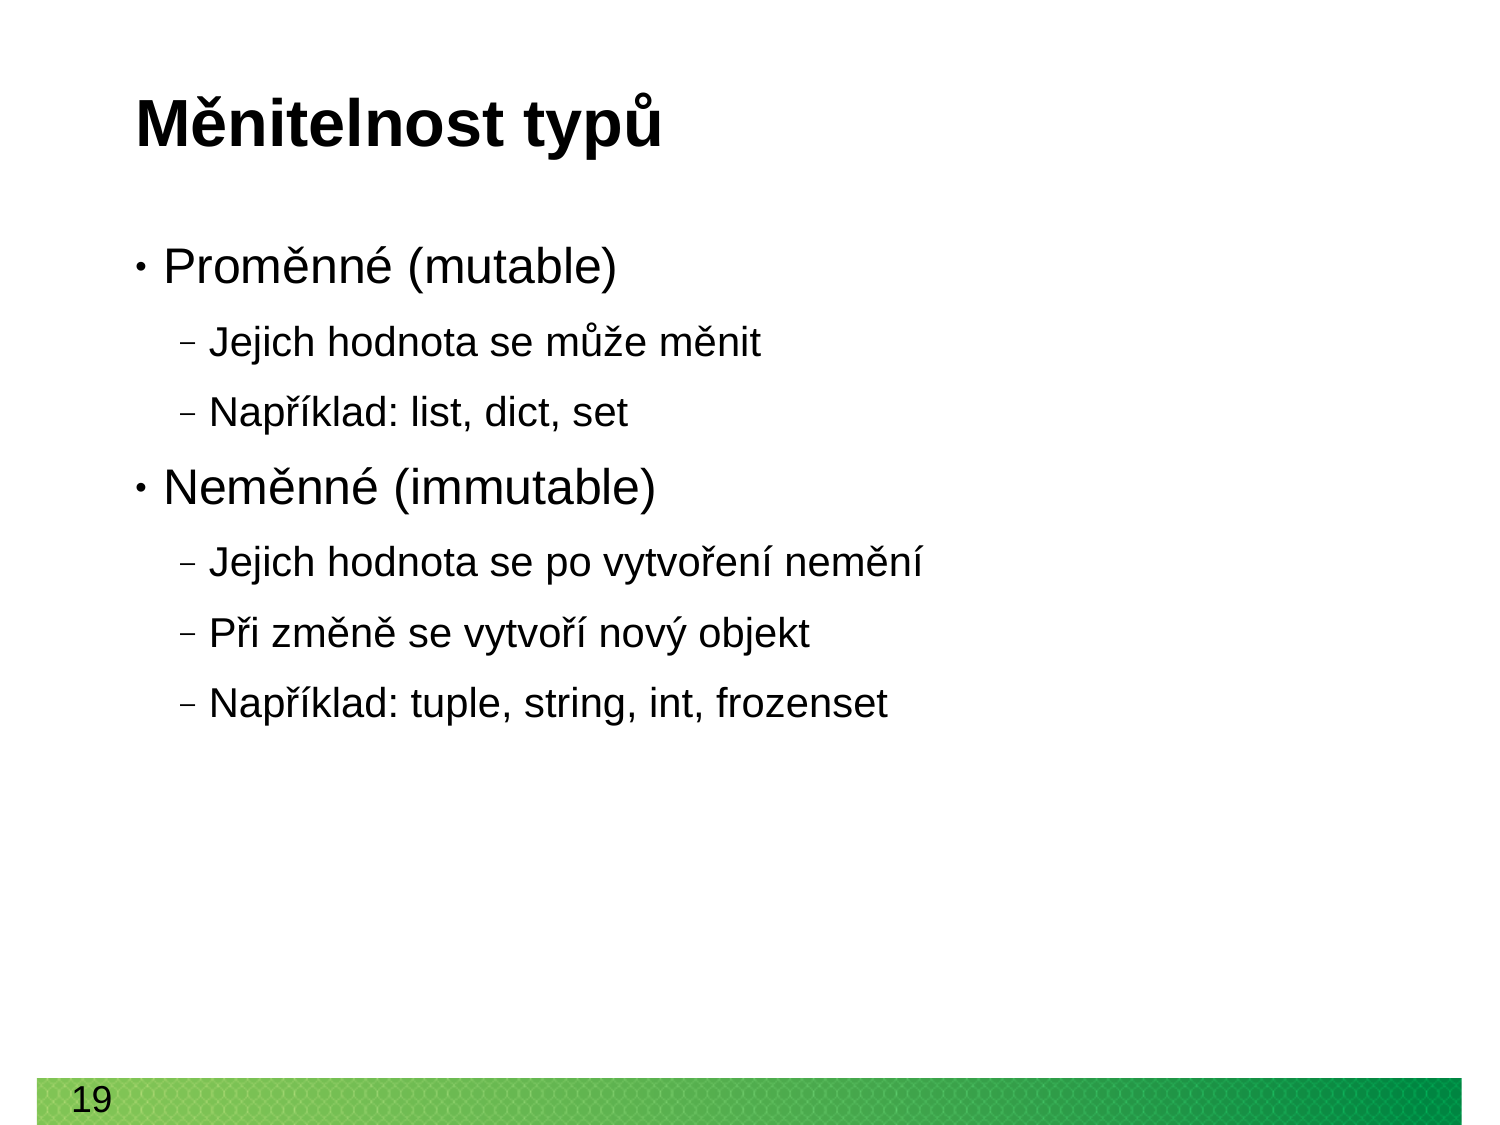

# Měnitelnost typů
Proměnné (mutable)
Jejich hodnota se může měnit
Například: list, dict, set
Neměnné (immutable)
Jejich hodnota se po vytvoření nemění
Při změně se vytvoří nový objekt
Například: tuple, string, int, frozenset